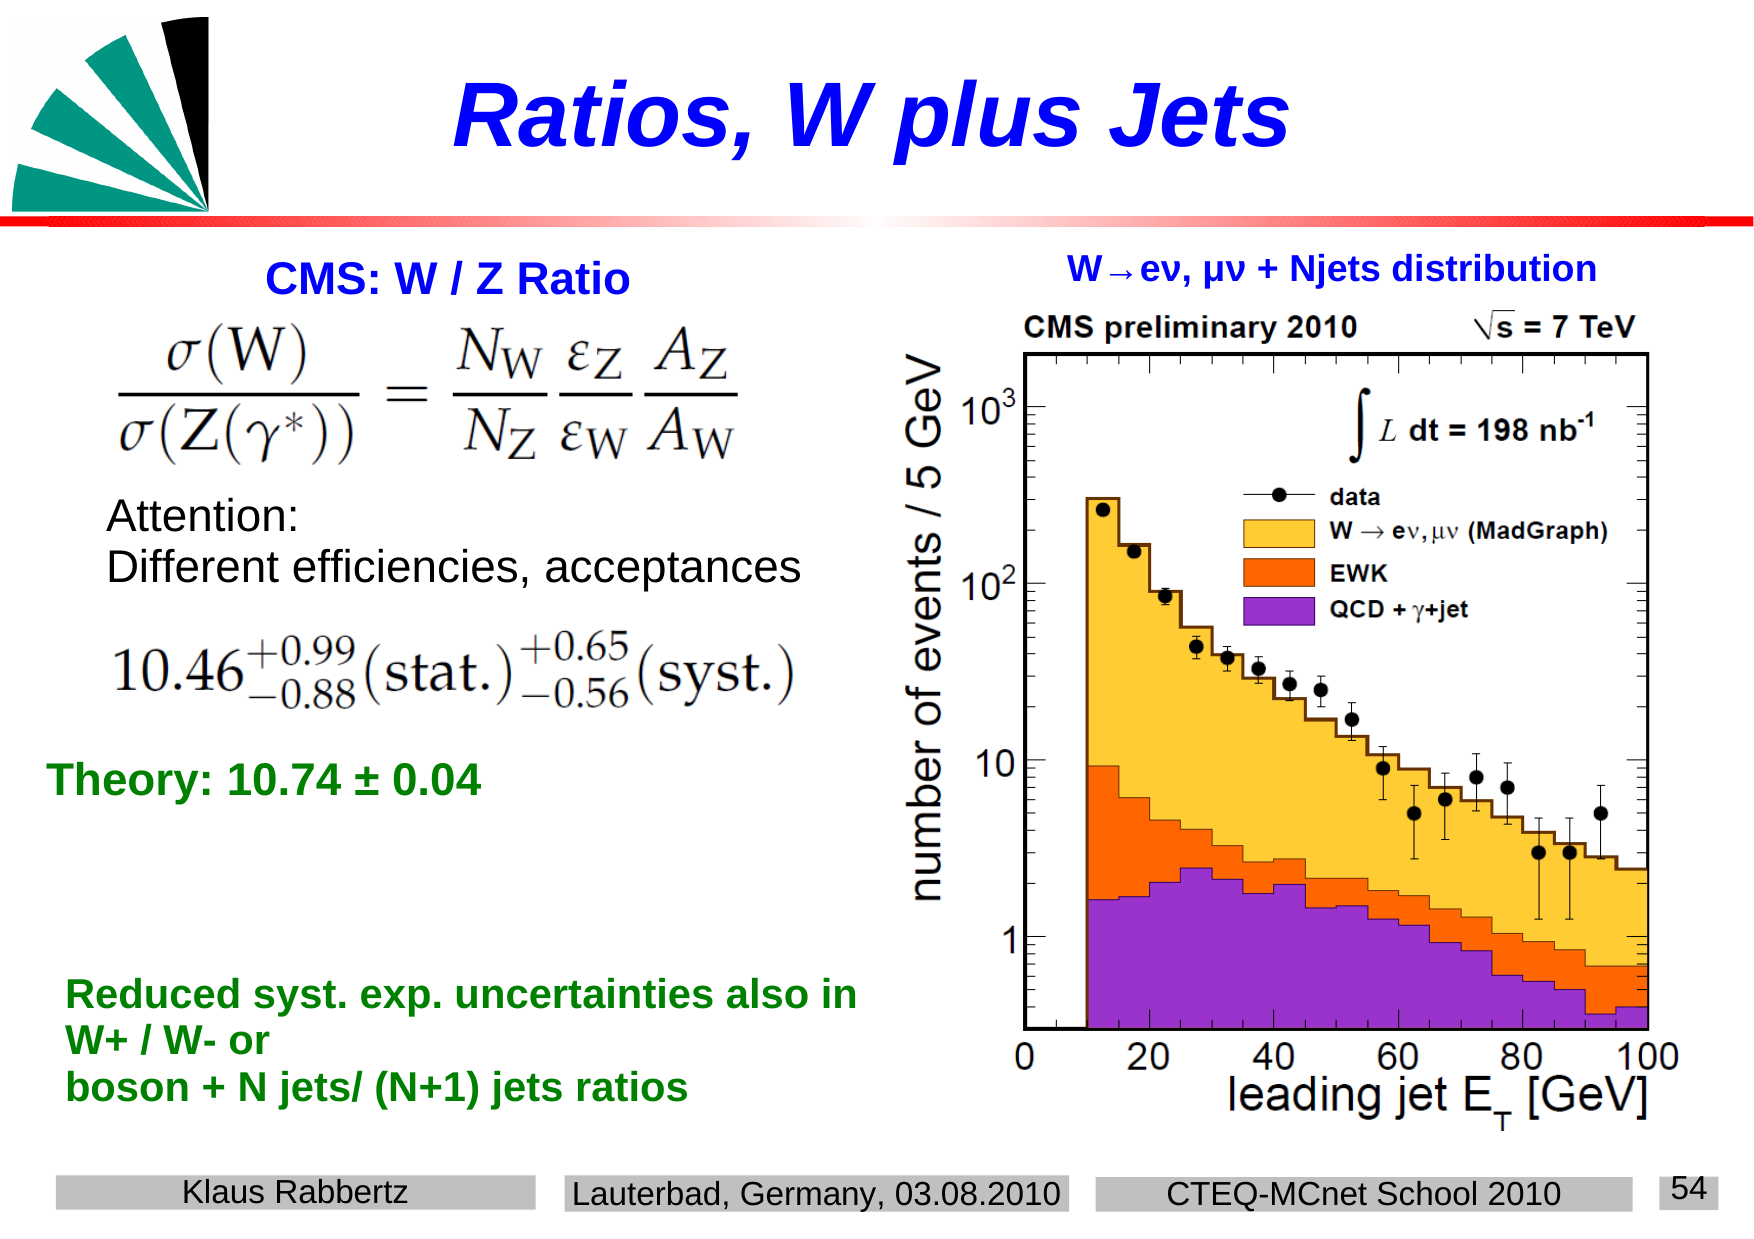

# Ratios, W plus Jets
W→eν, μν + Njets distribution
CMS: W / Z Ratio
Attention:
Different efficiencies, acceptances
Theory: 10.74 ± 0.04
Reduced syst. exp. uncertainties also in
W+ / W- or
boson + N jets/ (N+1) jets ratios